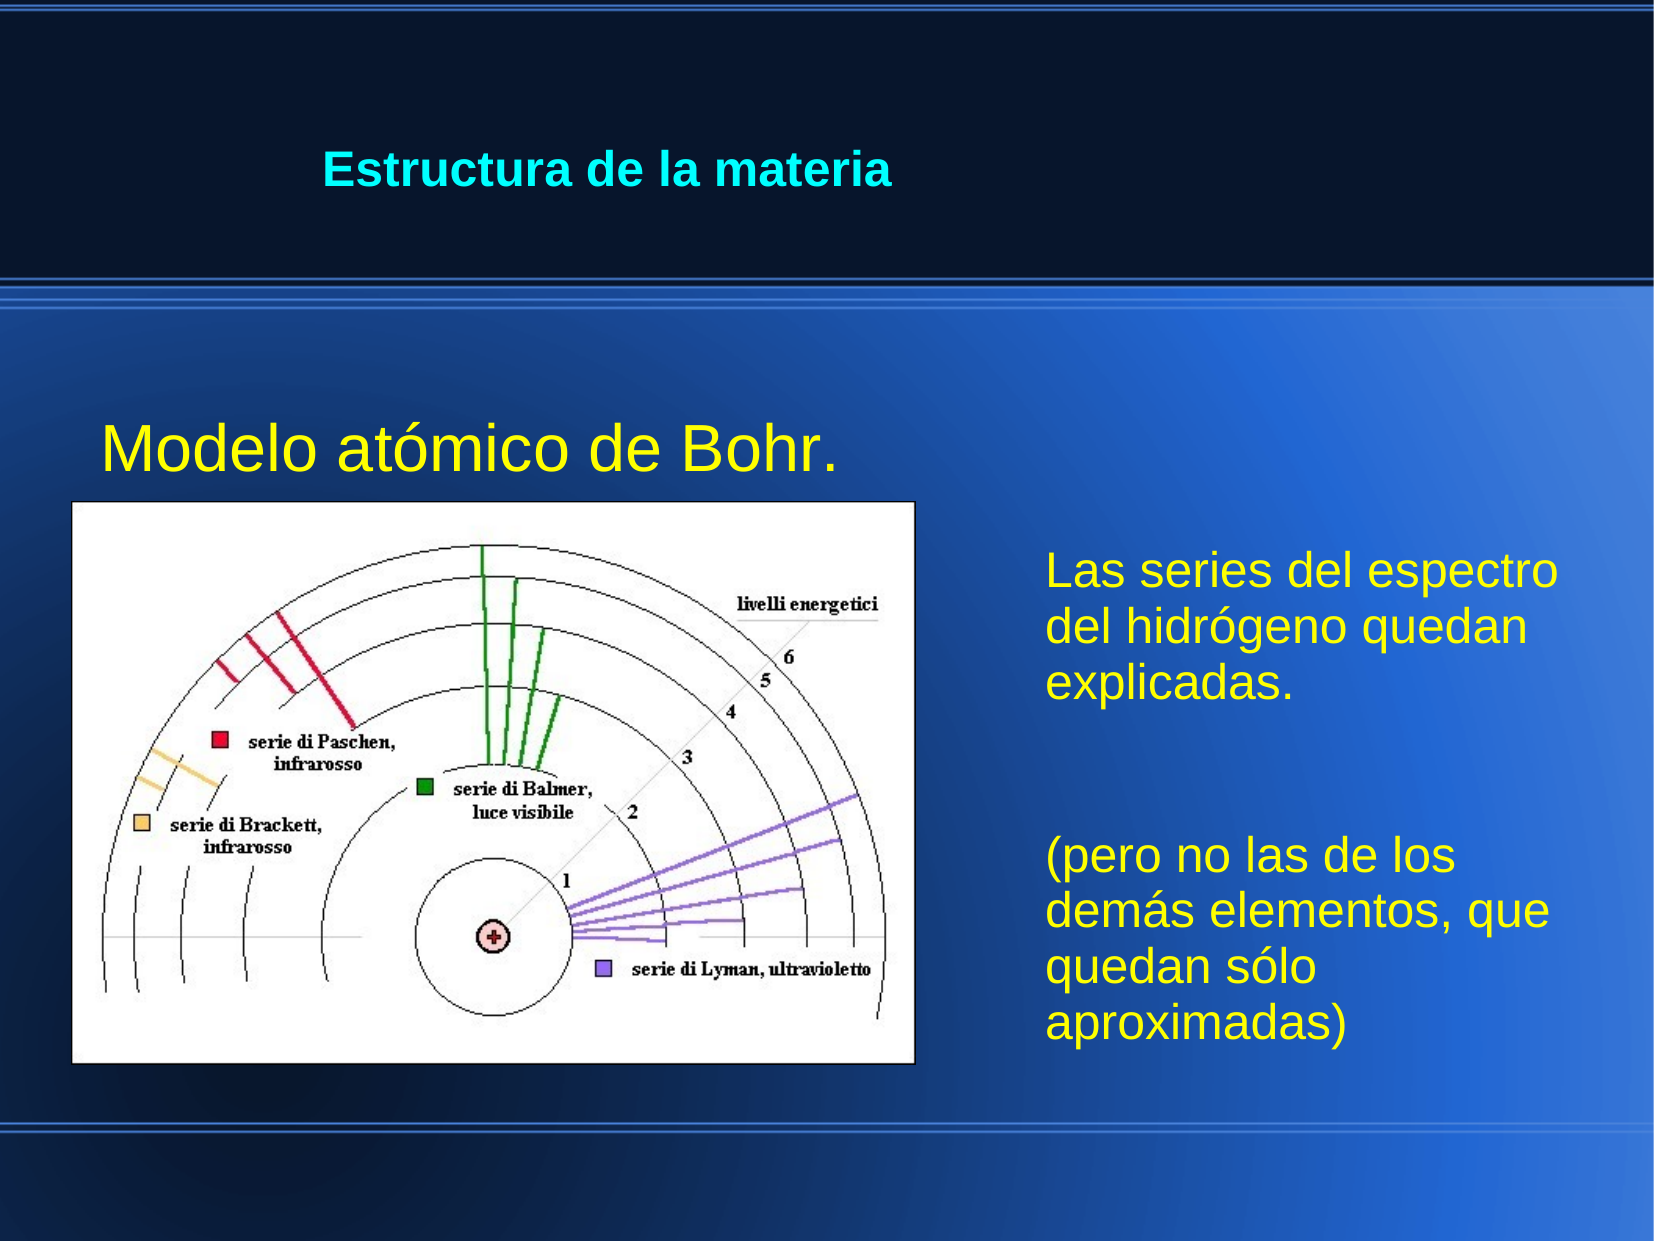

Estructura de la materia
# Modelo atómico de Bohr.
Las series del espectro del hidrógeno quedan explicadas.
(pero no las de los demás elementos, que quedan sólo aproximadas)